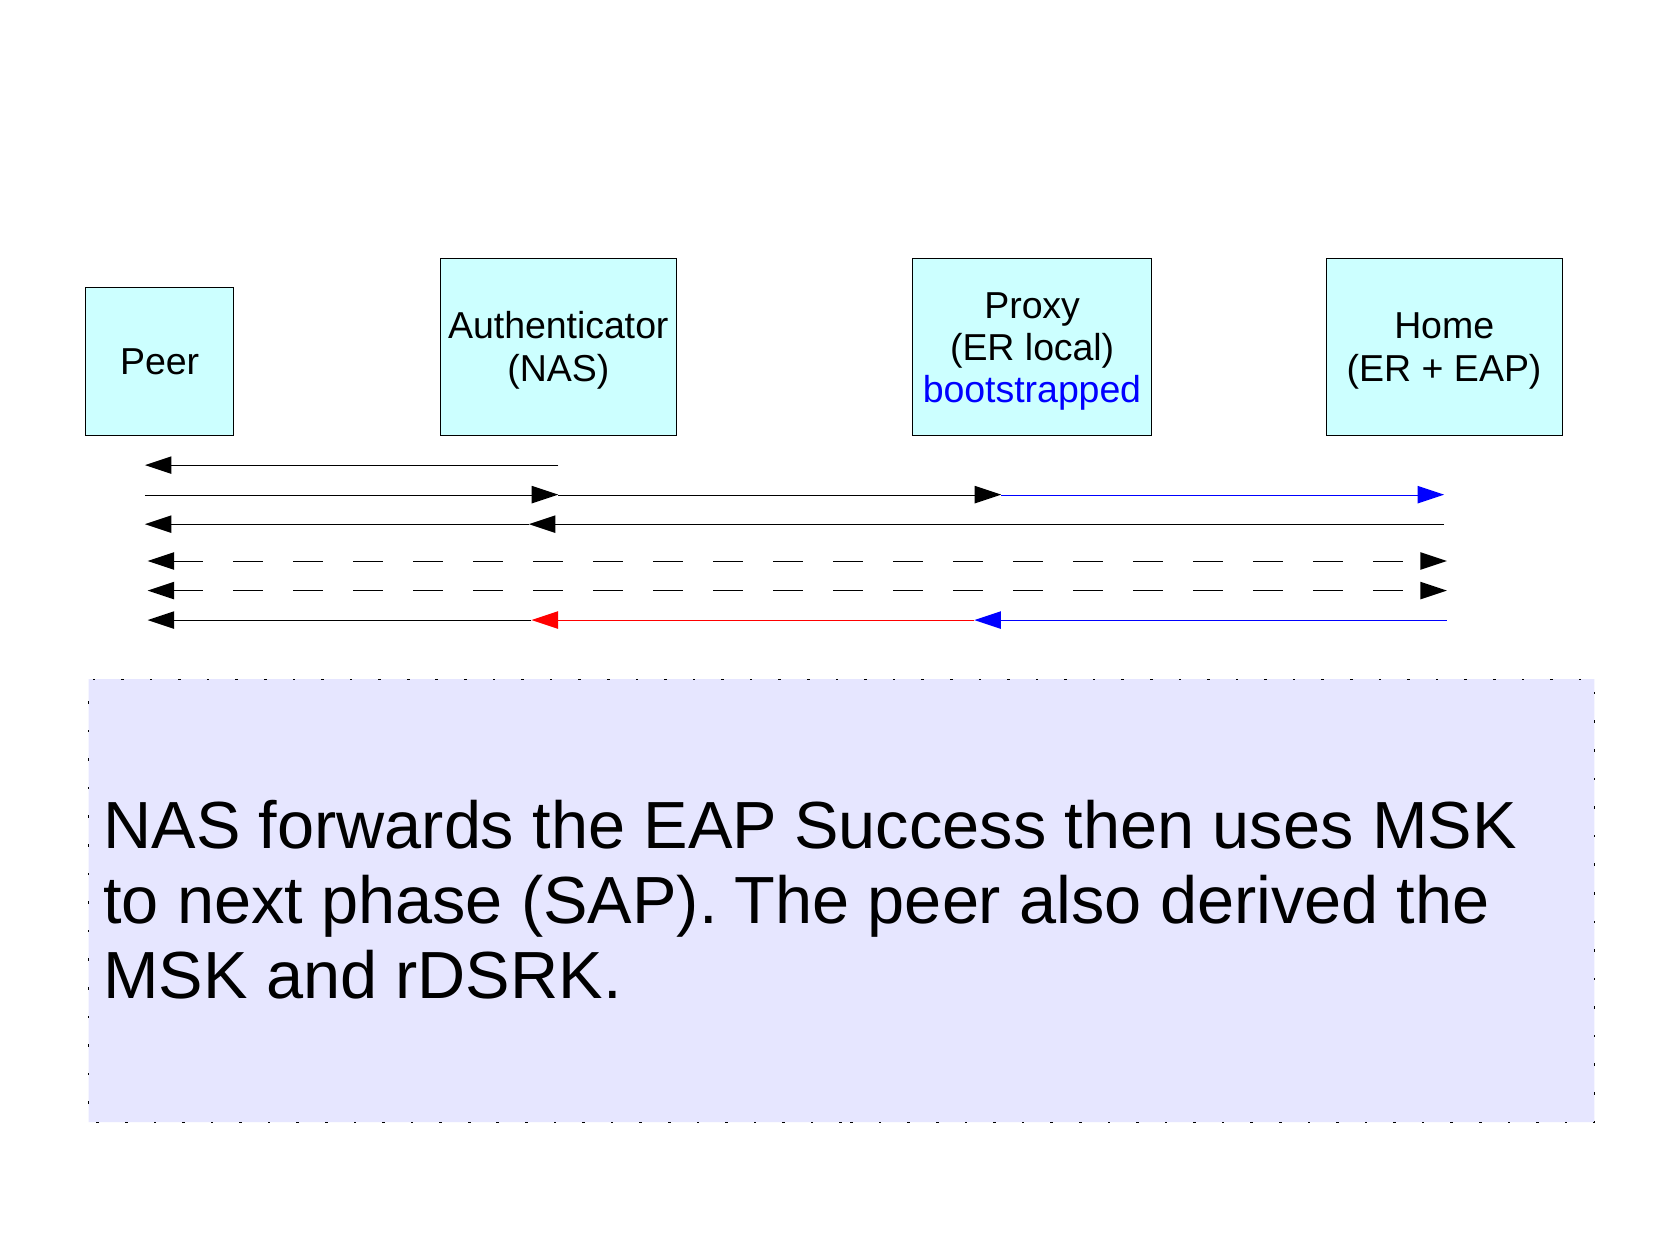

Authenticator
(NAS)
Proxy
(ER local)
bootstrapped
Home
(ER + EAP)
Peer
NAS forwards the EAP Success then uses MSK to next phase (SAP). The peer also derived the MSK and rDSRK.